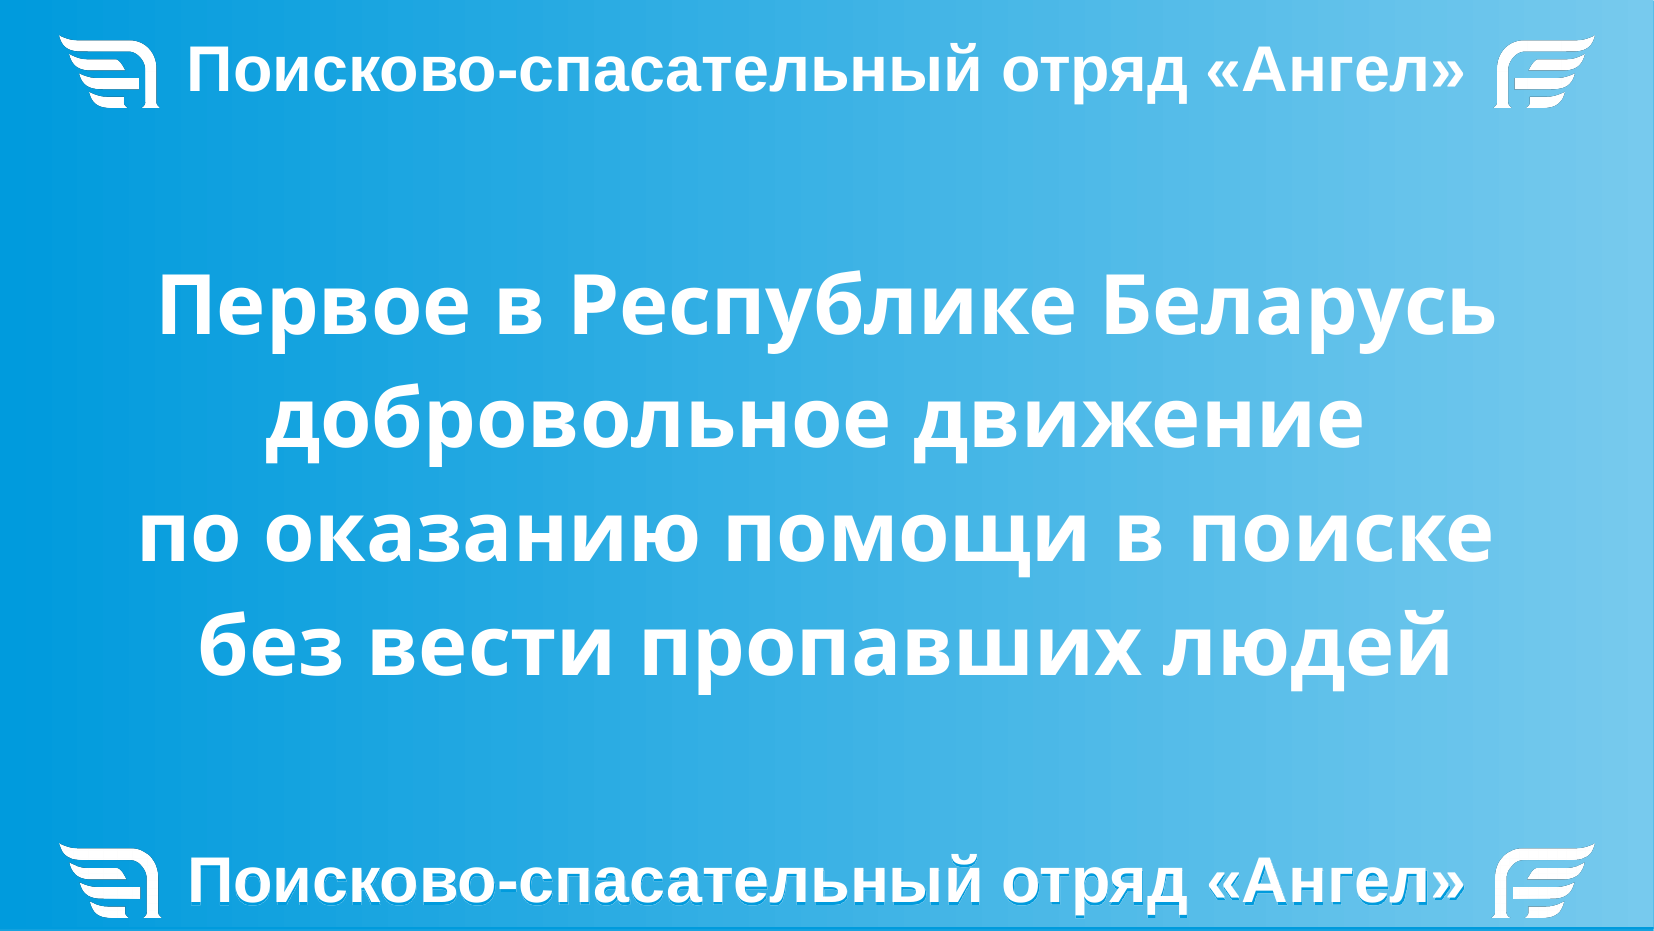

# Поисково-спасательный отряд «Ангел»
Первое в Республике Беларусь добровольное движение
по оказанию помощи в поиске
без вести пропавших людей